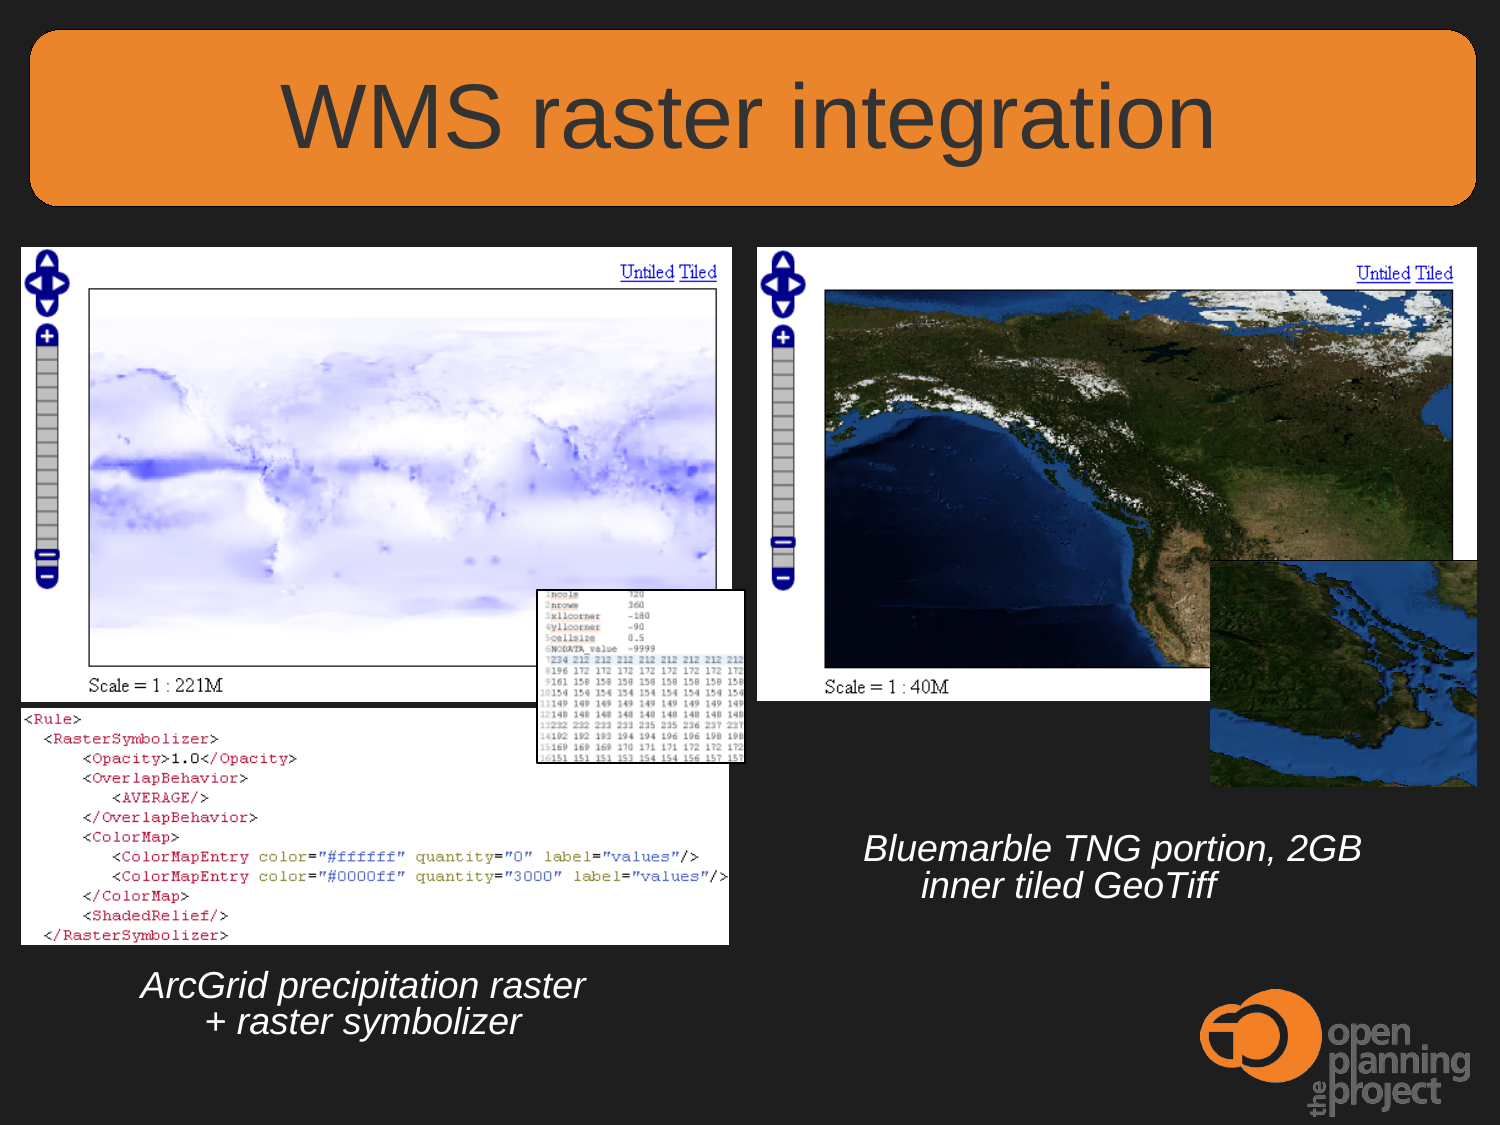

# WMS raster integration
Bluemarble TNG portion, 2GB
inner tiled GeoTiff
ArcGrid precipitation raster
+ raster symbolizer